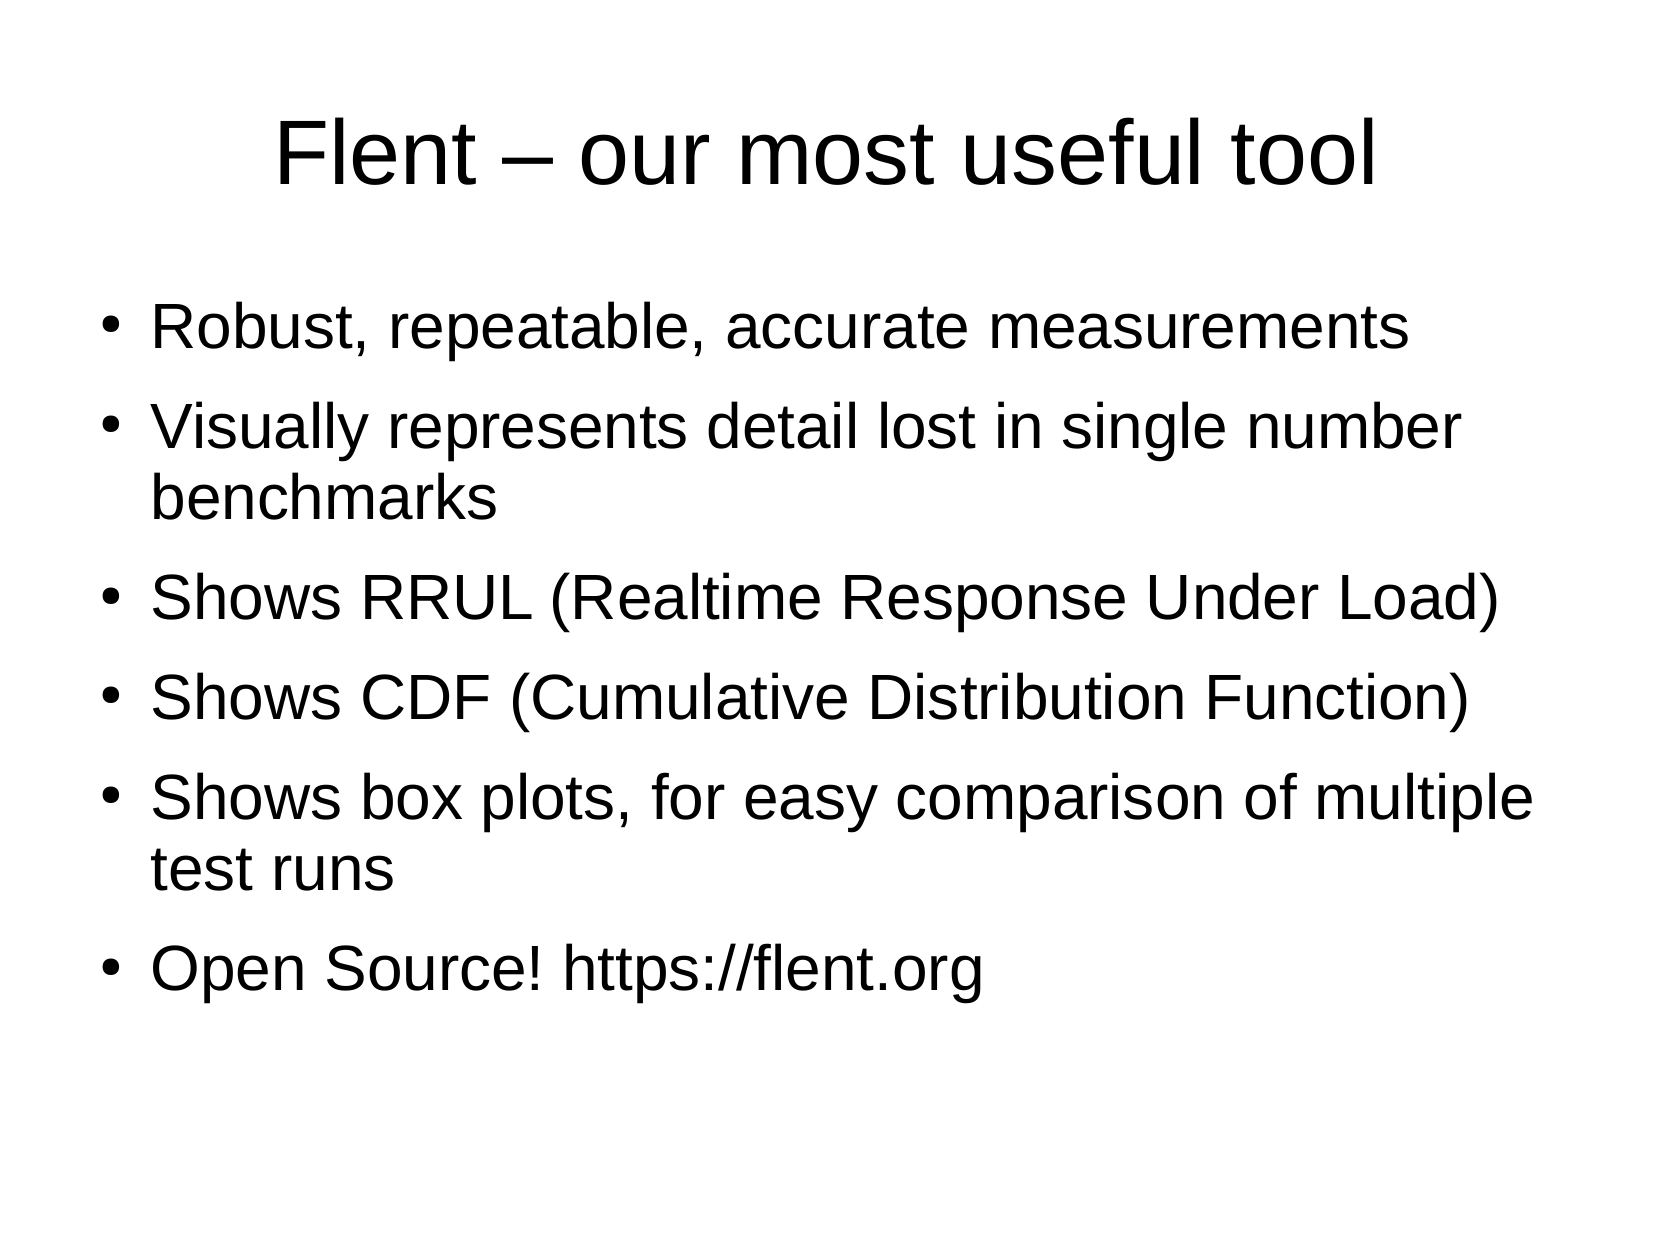

# Flent – our most useful tool
Robust, repeatable, accurate measurements
Visually represents detail lost in single number benchmarks
Shows RRUL (Realtime Response Under Load)
Shows CDF (Cumulative Distribution Function)
Shows box plots, for easy comparison of multiple test runs
Open Source! https://flent.org